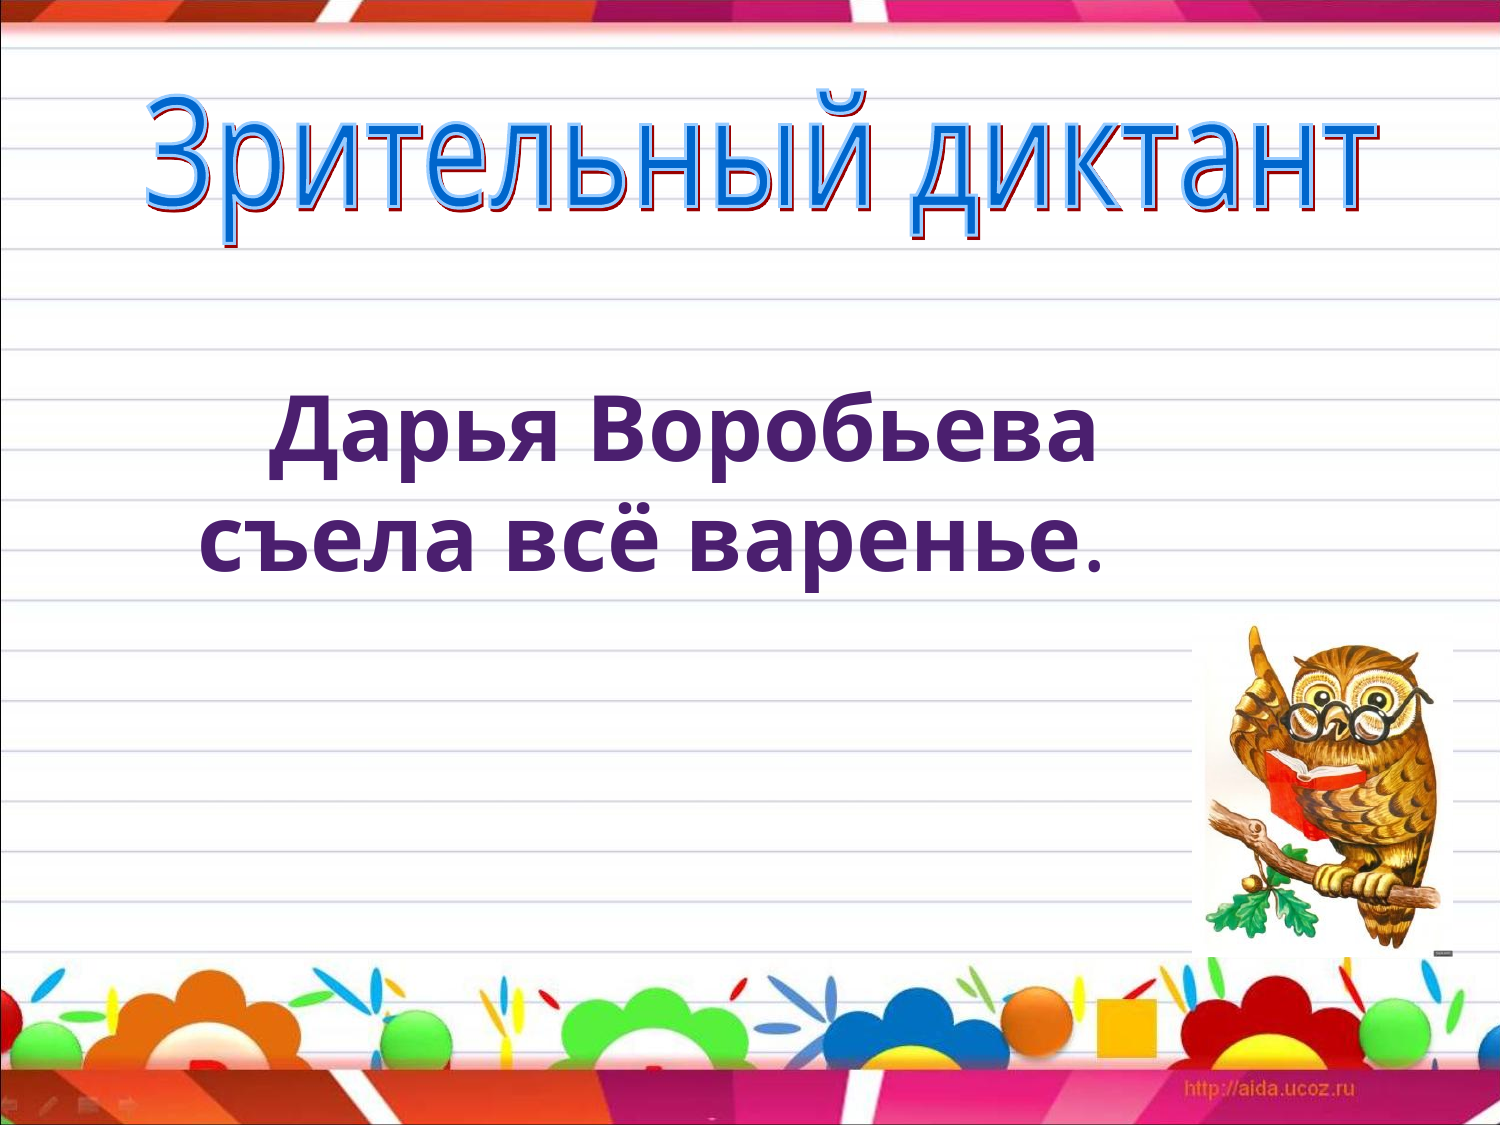

Зрительный диктант
 Дарья Воробьева съела всё варенье.